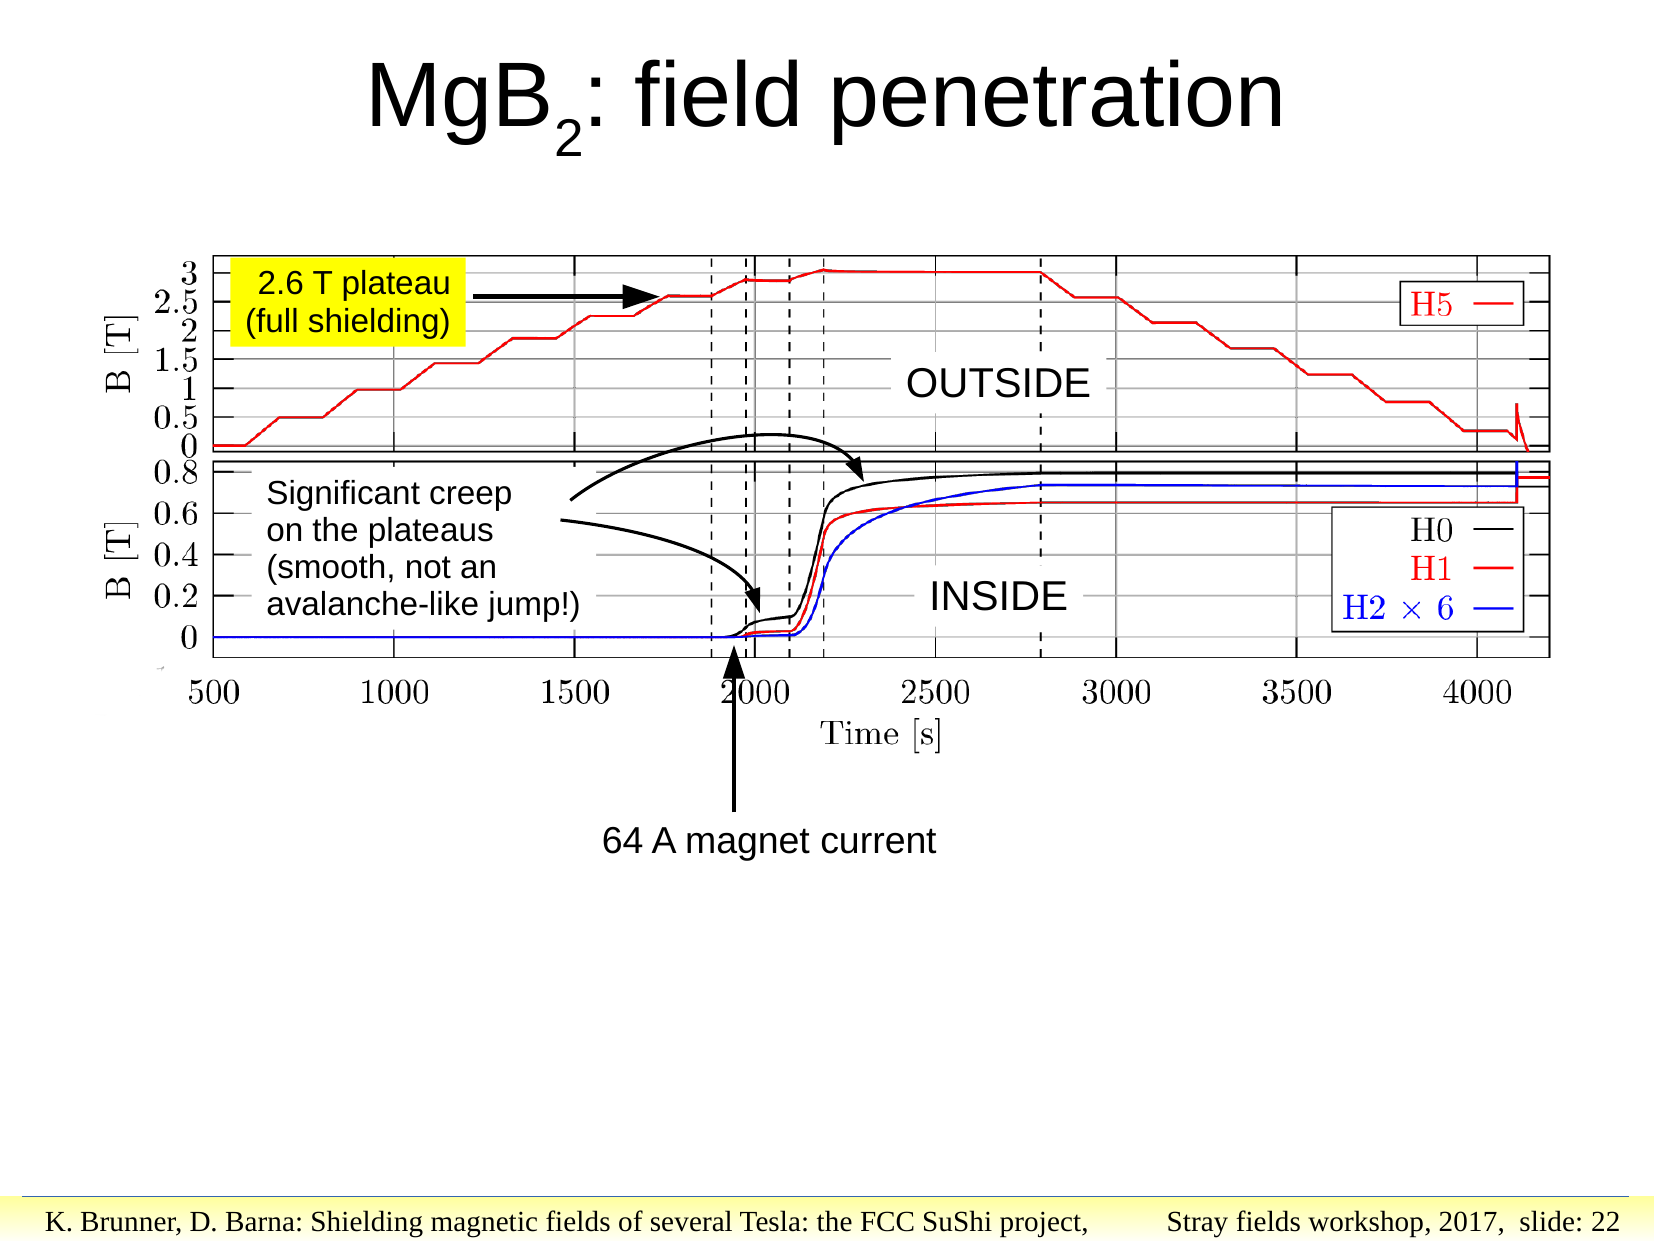

# MgB2: field penetration
2.6 T plateau
(full shielding)
OUTSIDE
Significant creep
on the plateaus
(smooth, not an
avalanche-like jump!)
INSIDE
64 A magnet current